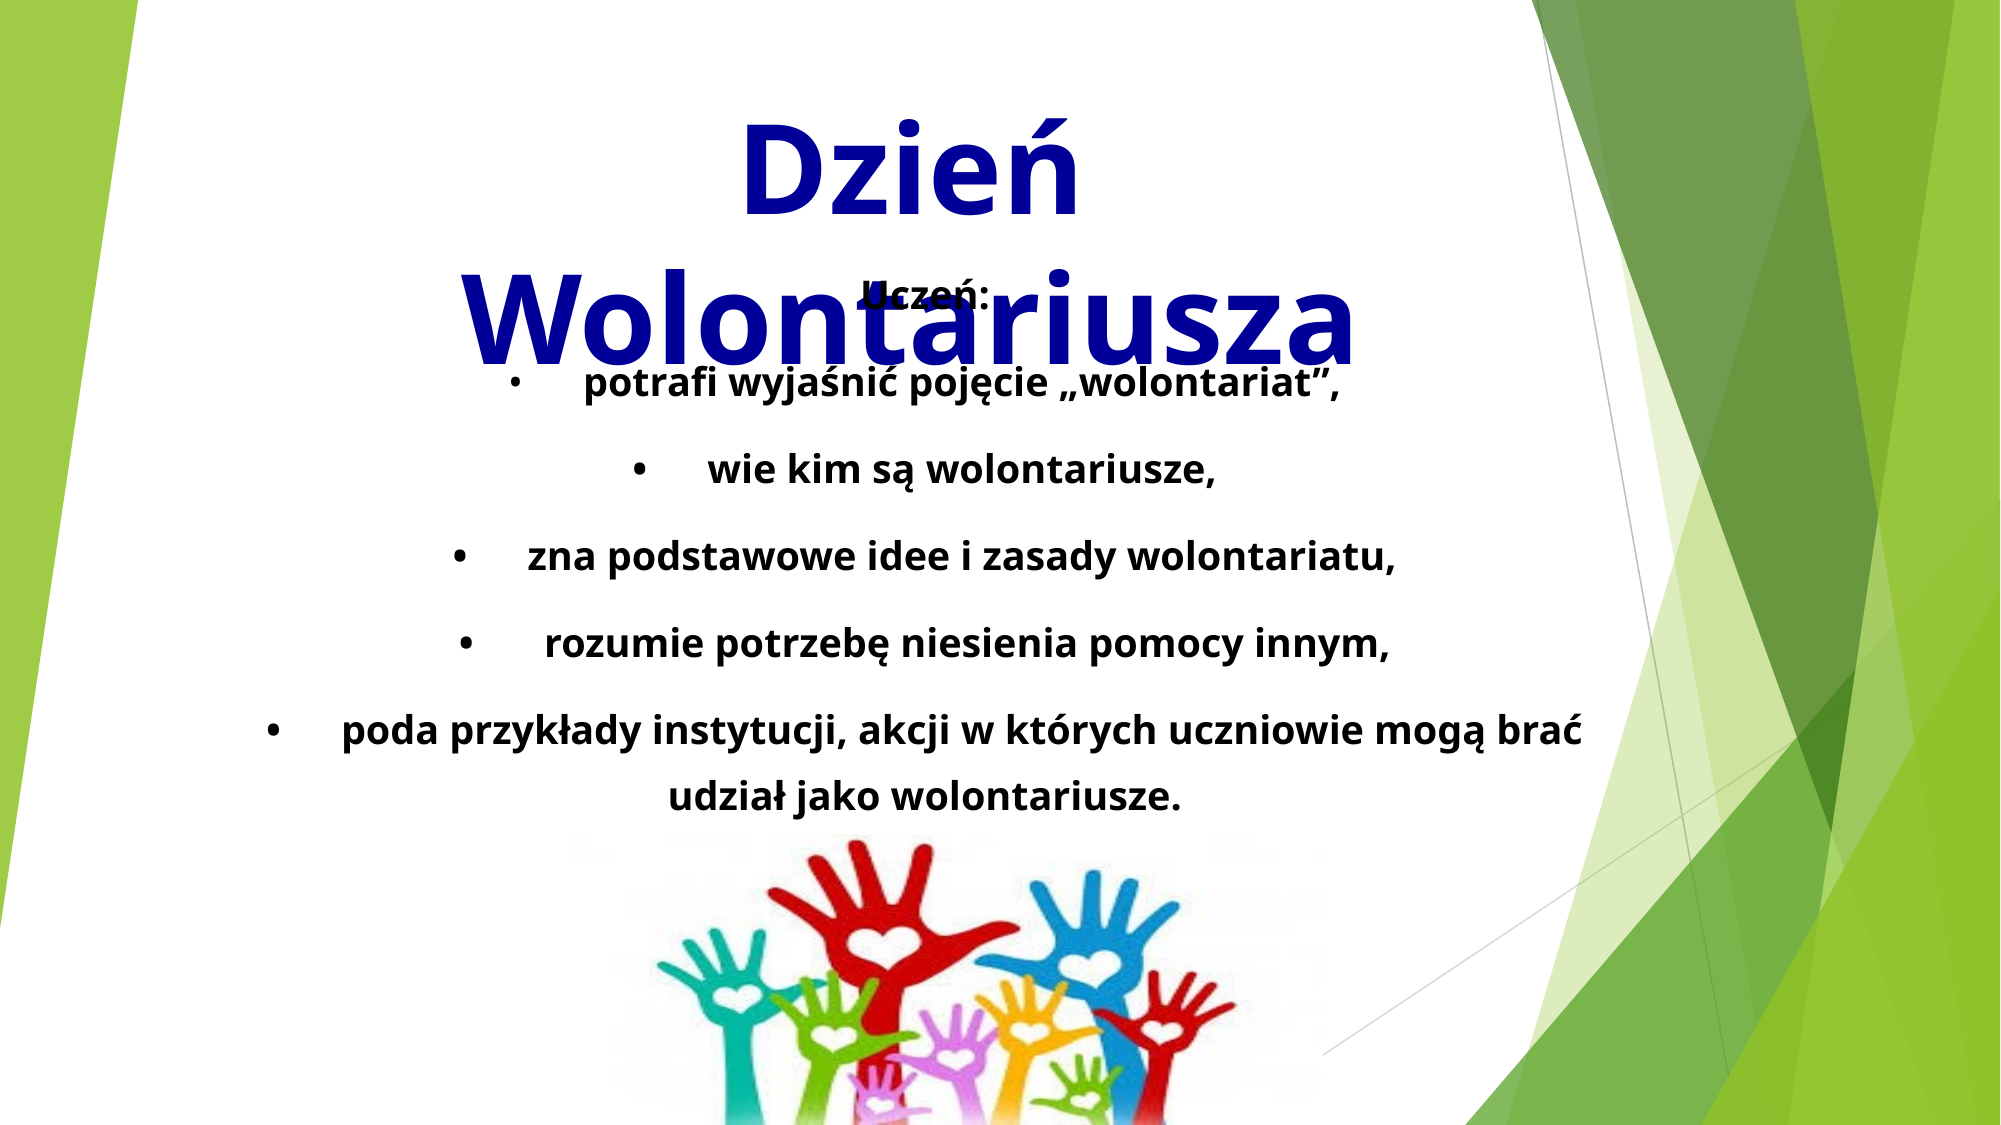

# Dzień Wolontariusza
Uczeń:
•	potrafi wyjaśnić pojęcie „wolontariat”,
•	wie kim są wolontariusze,
•	zna podstawowe idee i zasady wolontariatu,
•	 rozumie potrzebę niesienia pomocy innym,
•	poda przykłady instytucji, akcji w których uczniowie mogą brać udział jako wolontariusze.